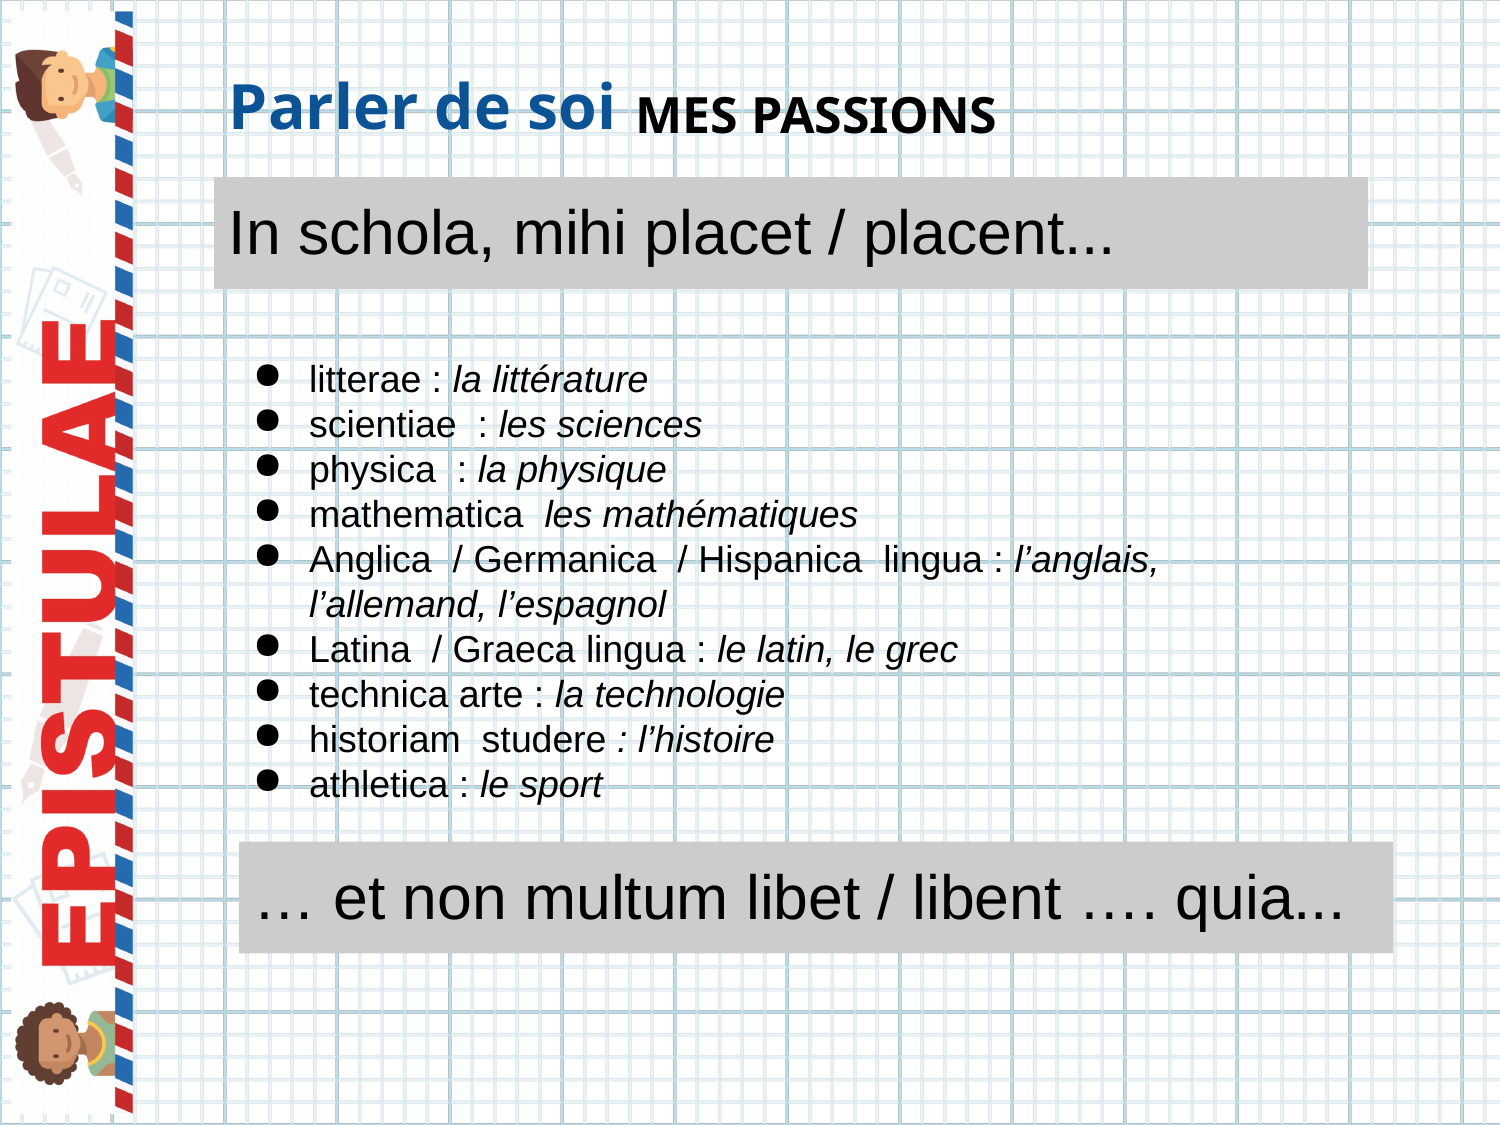

Parler de soi
MES PASSIONS
In schola, mihi placet / placent...
litterae : la littérature
scientiae : les sciences
physica : la physique
mathematica les mathématiques
Anglica / Germanica / Hispanica lingua : l’anglais, l’allemand, l’espagnol
Latina / Graeca lingua : le latin, le grec
technica arte : la technologie
historiam studere : l’histoire
athletica : le sport
… et non multum libet / libent …. quia...